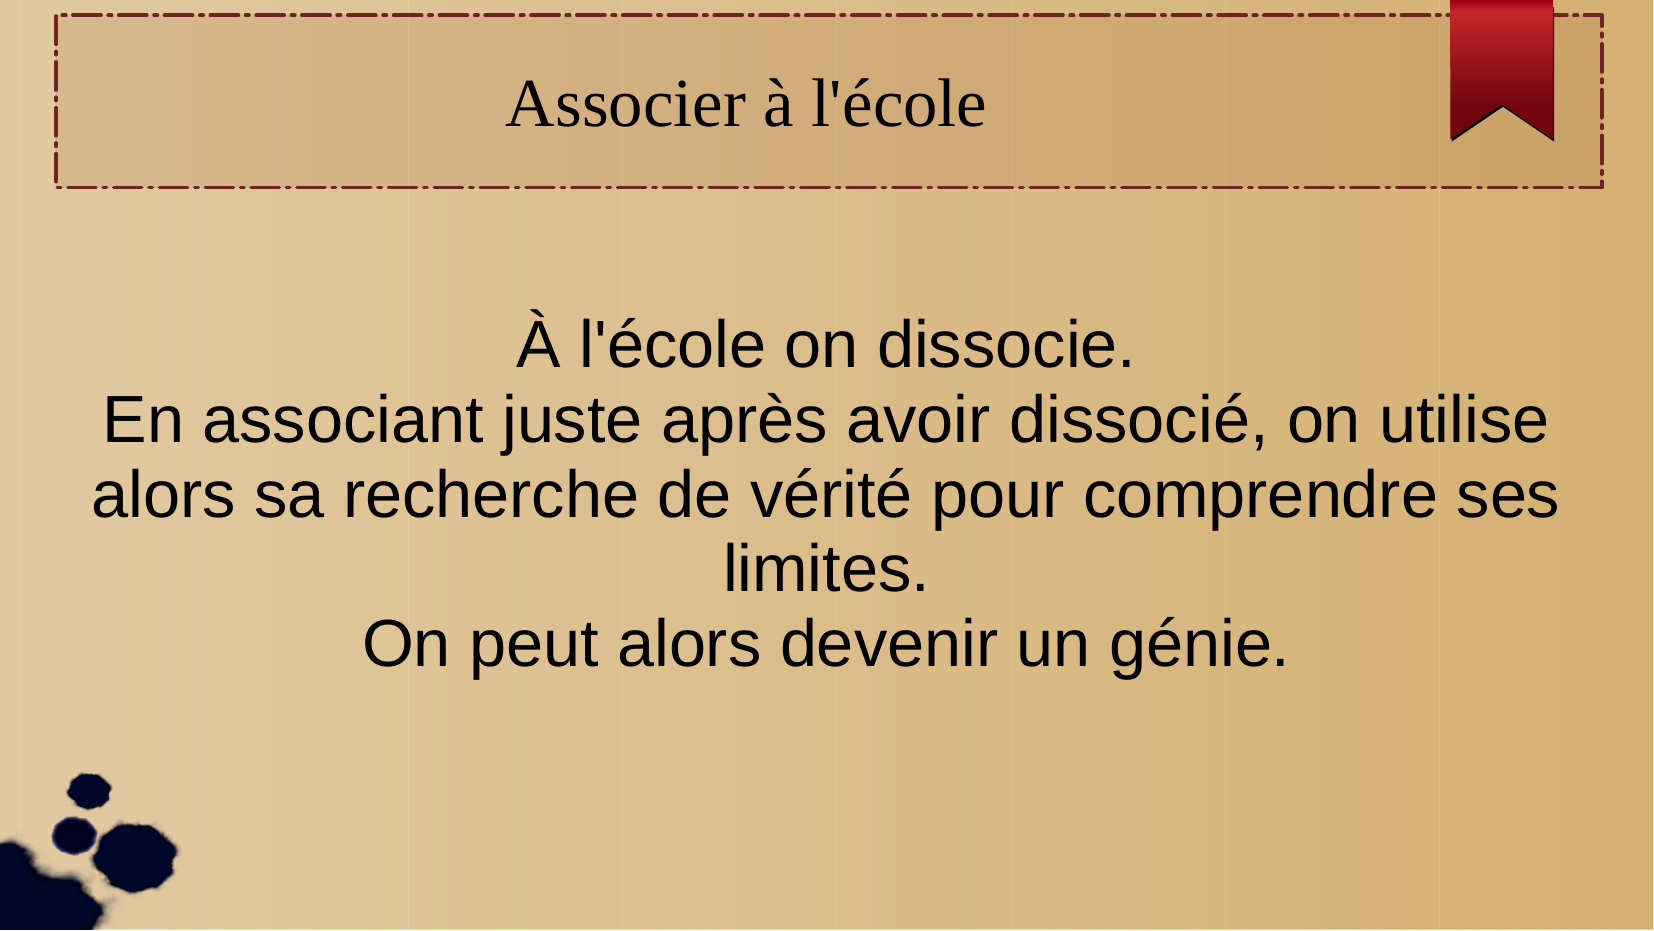

# Associer à l'école
À l'école on dissocie.
En associant juste après avoir dissocié, on utilise alors sa recherche de vérité pour comprendre ses limites.
On peut alors devenir un génie.